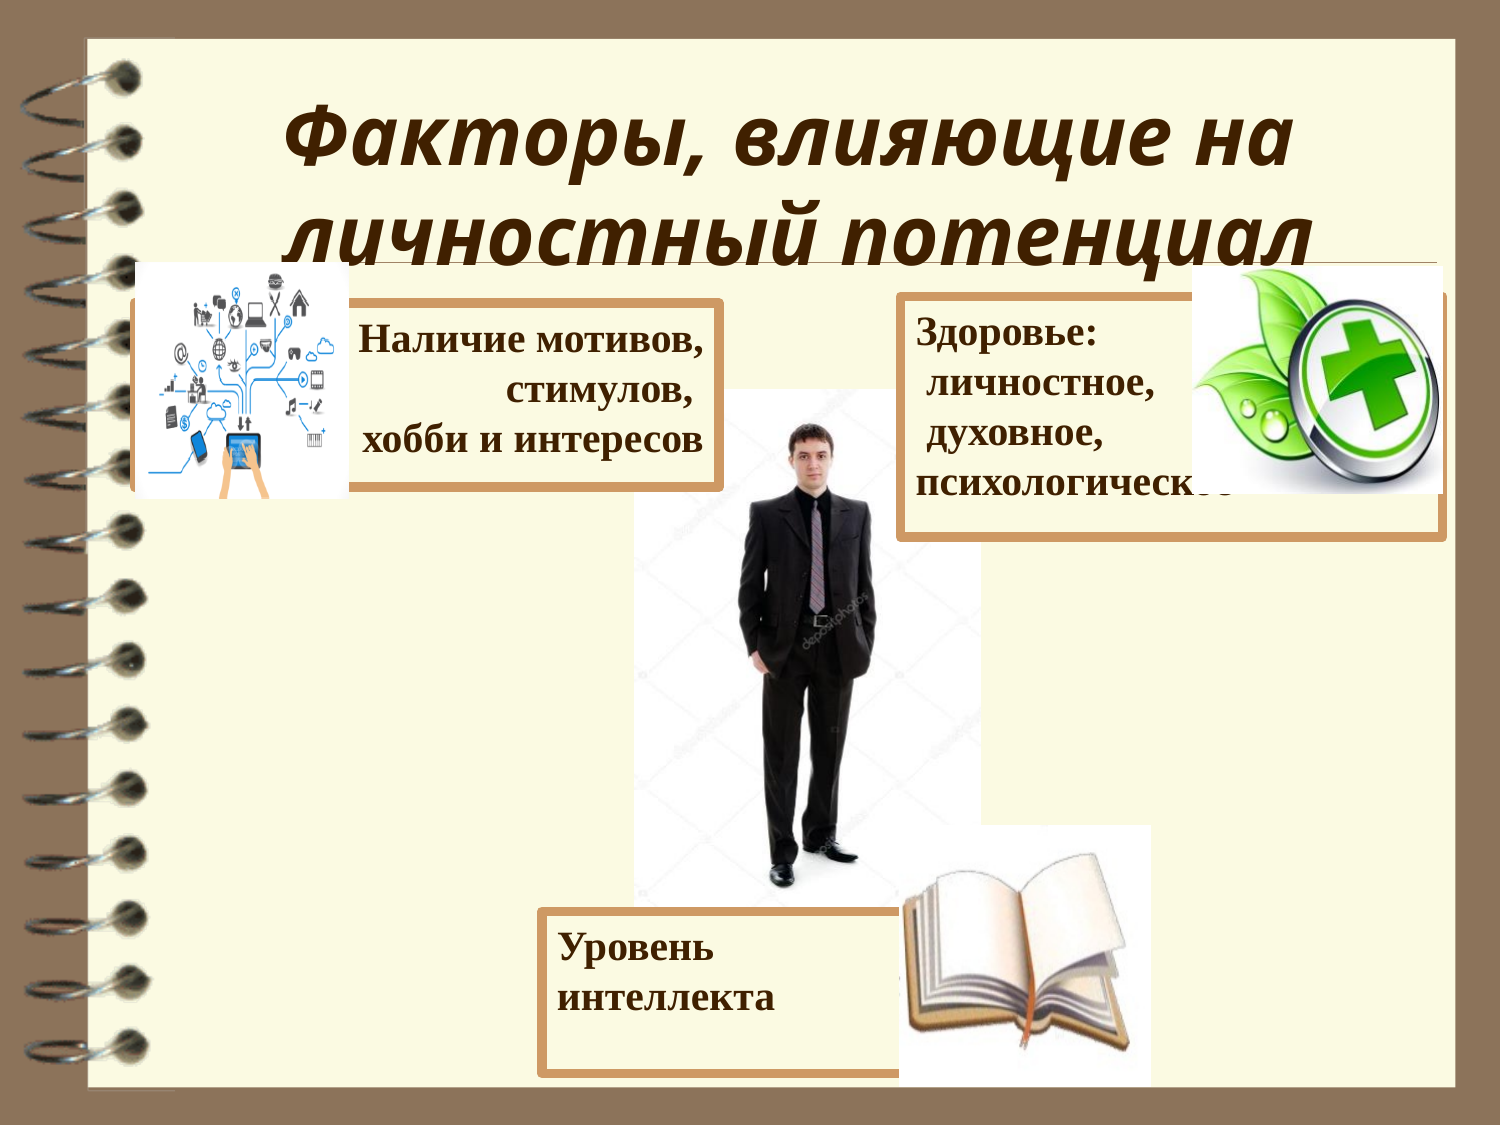

Факторы, влияющие на личностный потенциал
Здоровье:
 личностное,
 духовное, психологическое
Наличие мотивов,
 стимулов,
хобби и интересов
Уровень
интеллекта